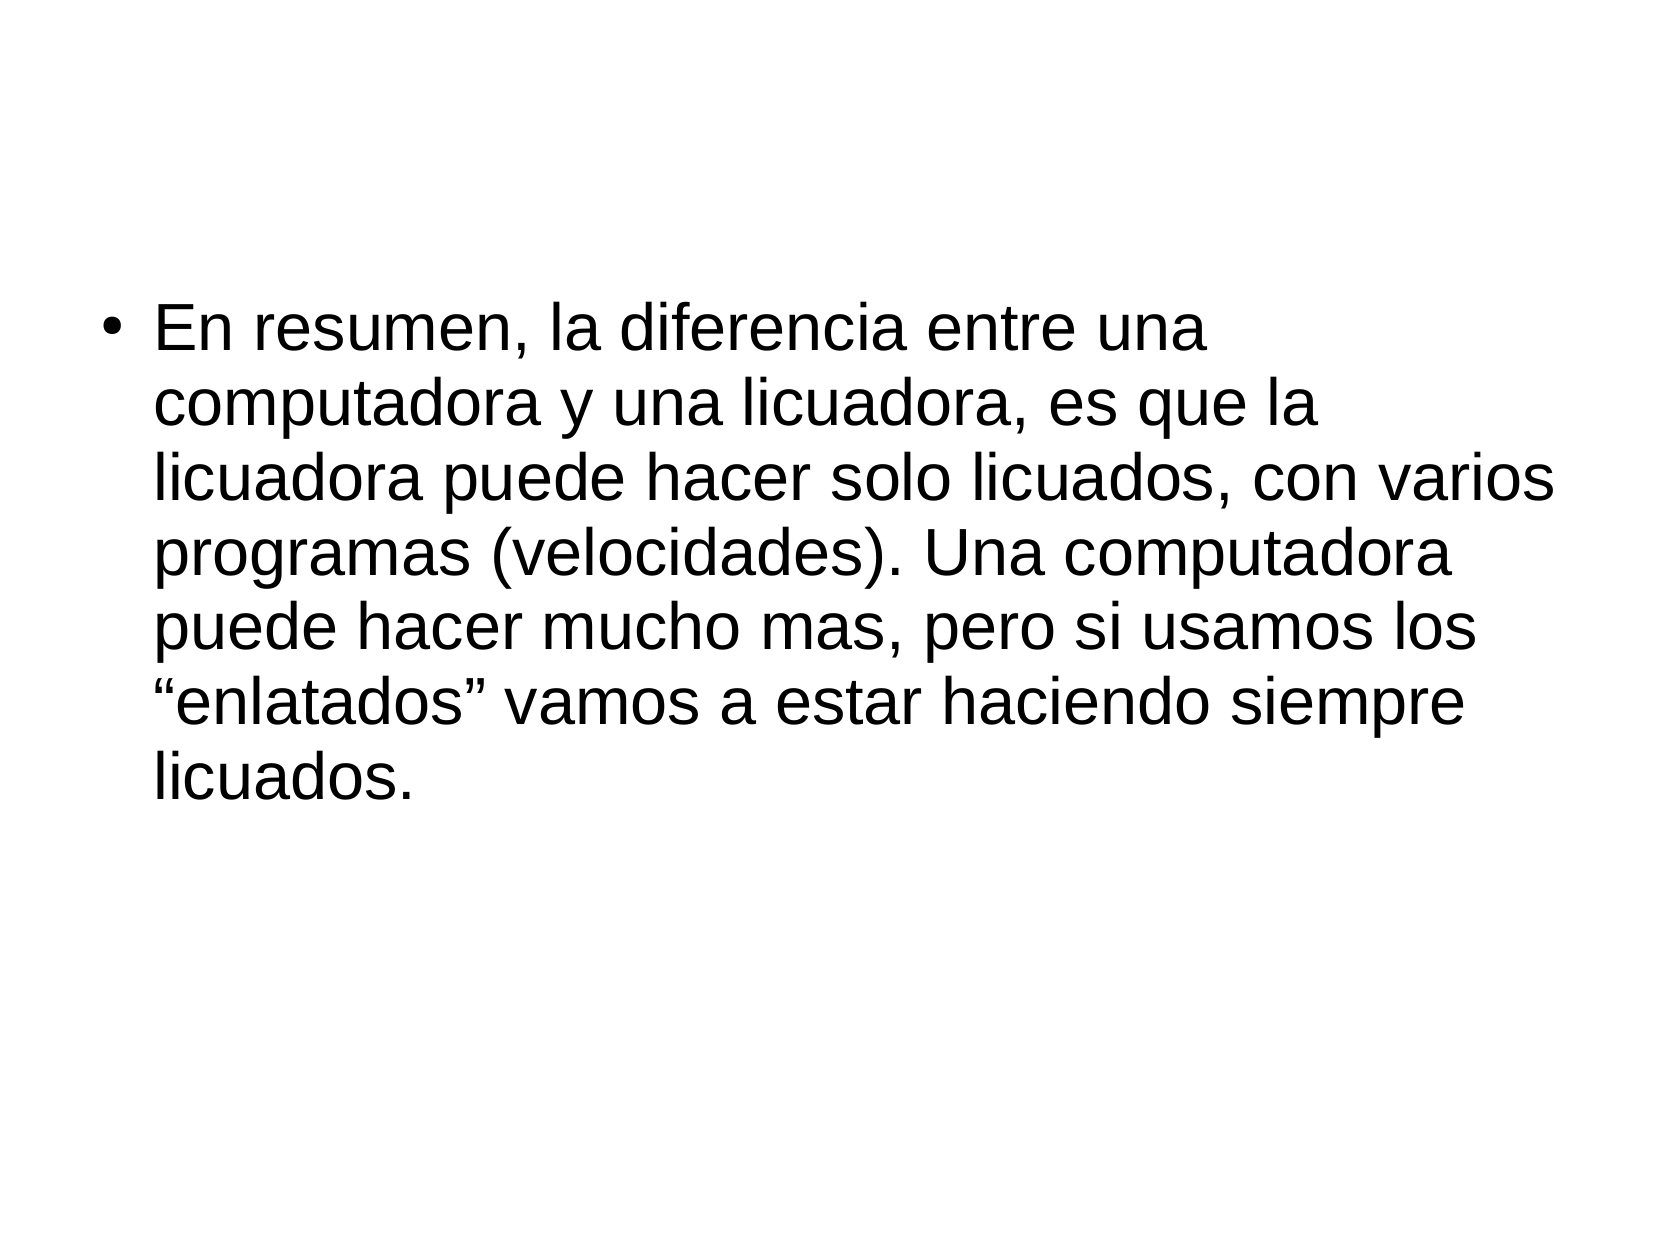

#
En resumen, la diferencia entre una computadora y una licuadora, es que la licuadora puede hacer solo licuados, con varios programas (velocidades). Una computadora puede hacer mucho mas, pero si usamos los “enlatados” vamos a estar haciendo siempre licuados.